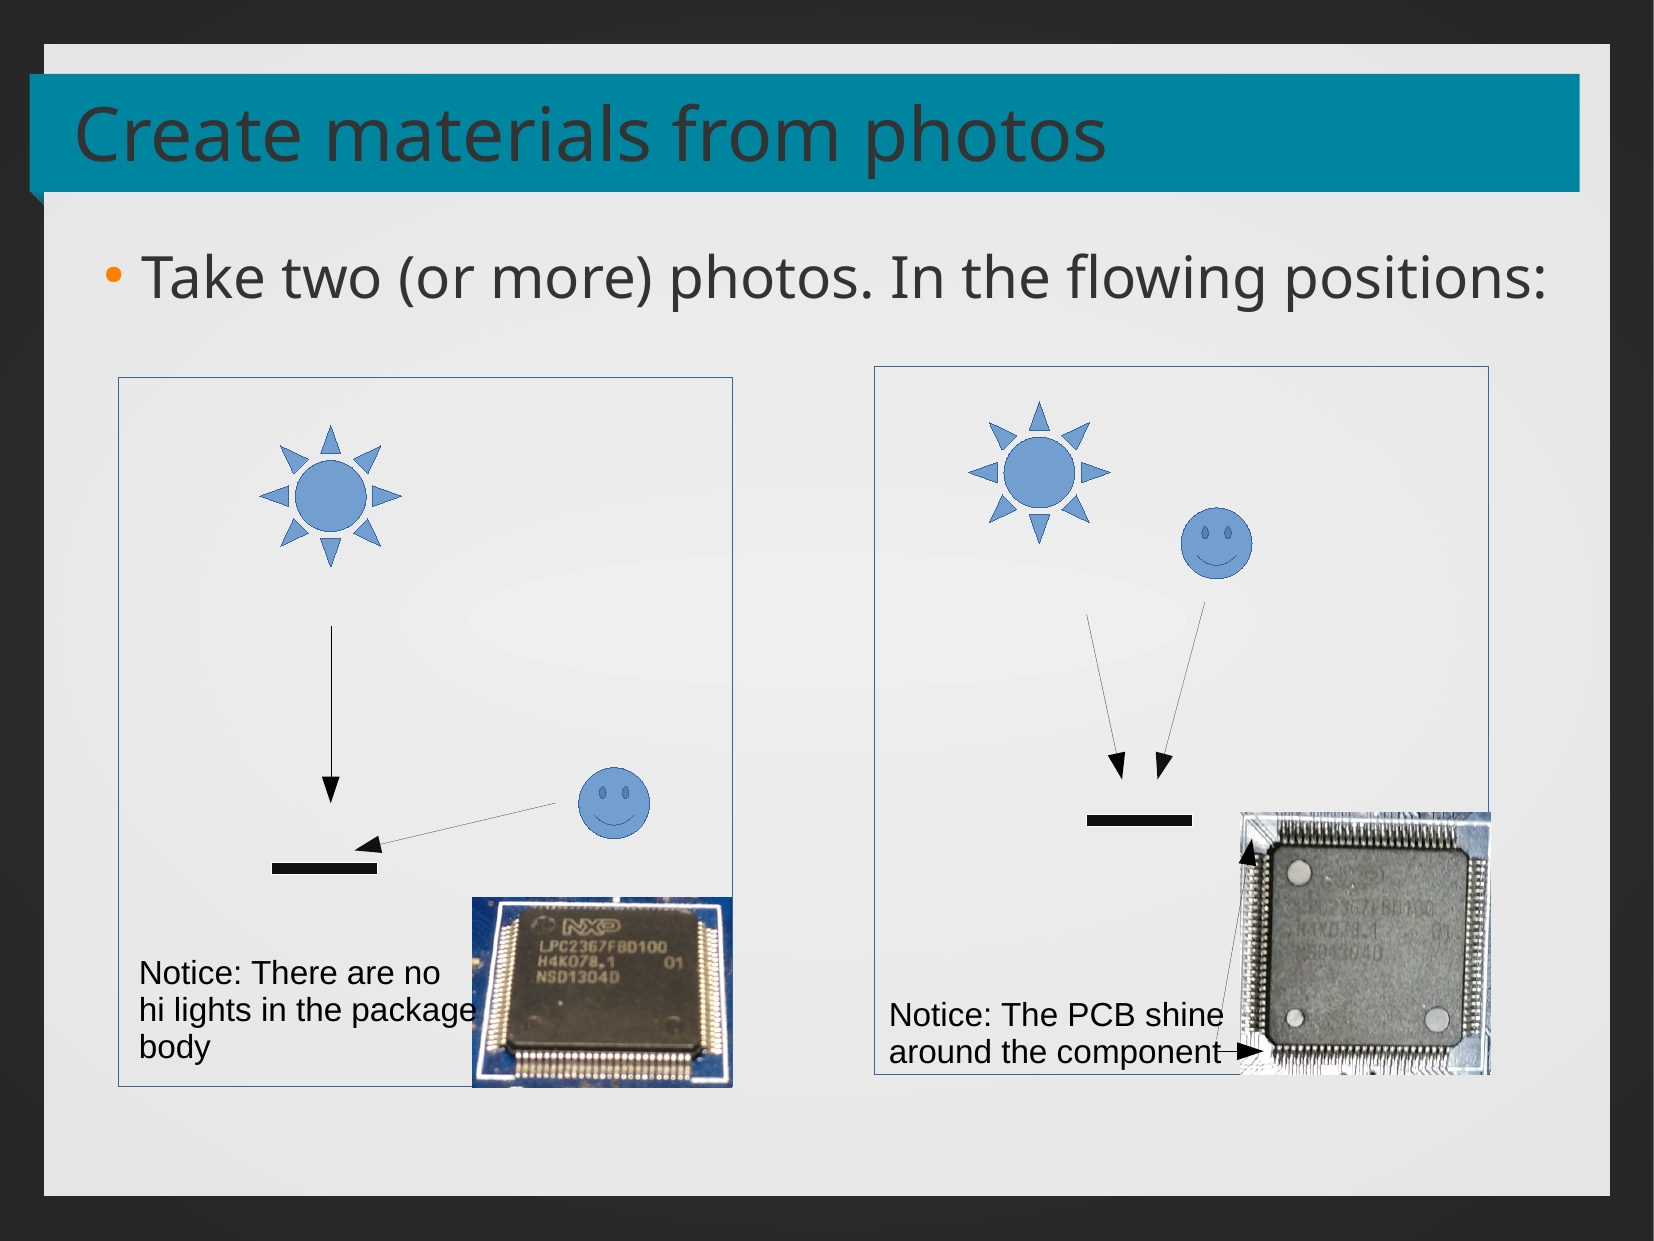

# Create materials from photos
Take two (or more) photos. In the flowing positions:
Notice: There are no
hi lights in the package
body
Notice: The PCB shine
around the component